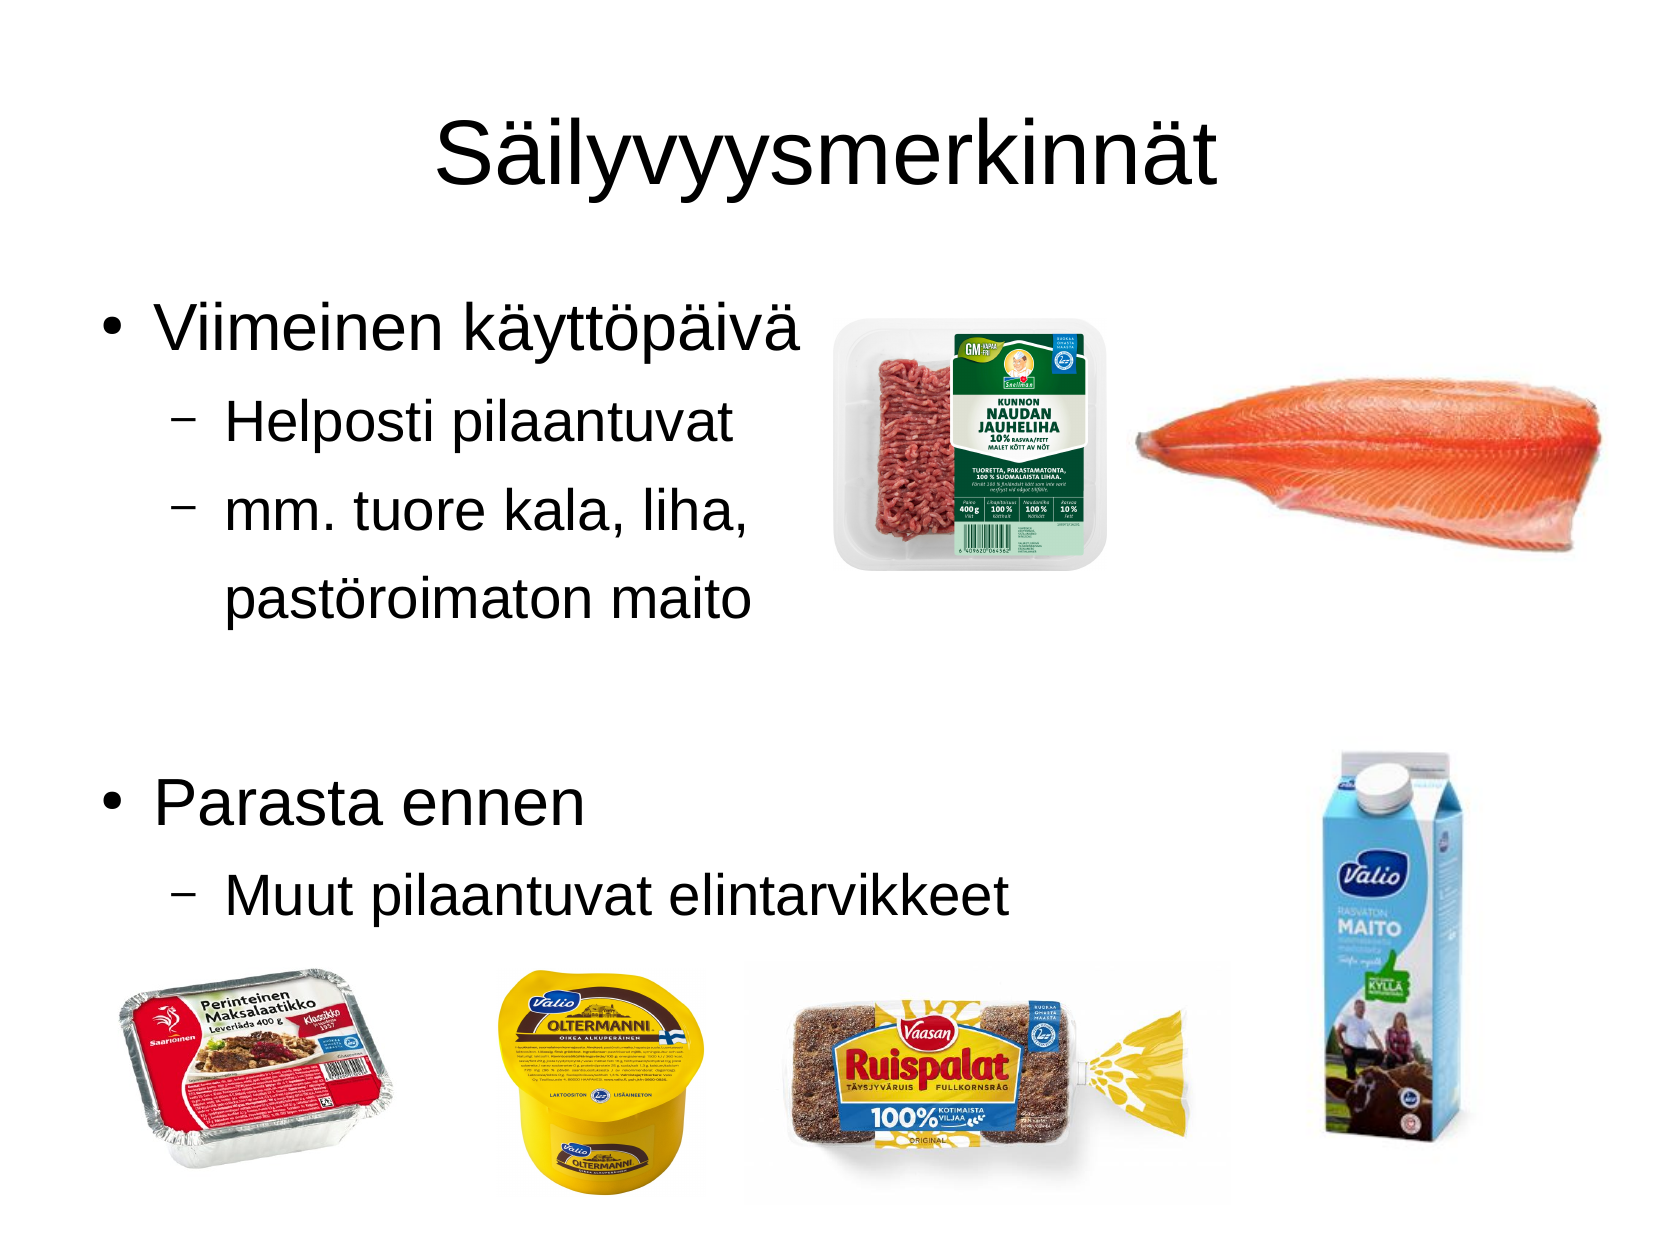

# Säilyvyysmerkinnät
Viimeinen käyttöpäivä
Helposti pilaantuvat
mm. tuore kala, liha,
pastöroimaton maito
Parasta ennen
Muut pilaantuvat elintarvikkeet